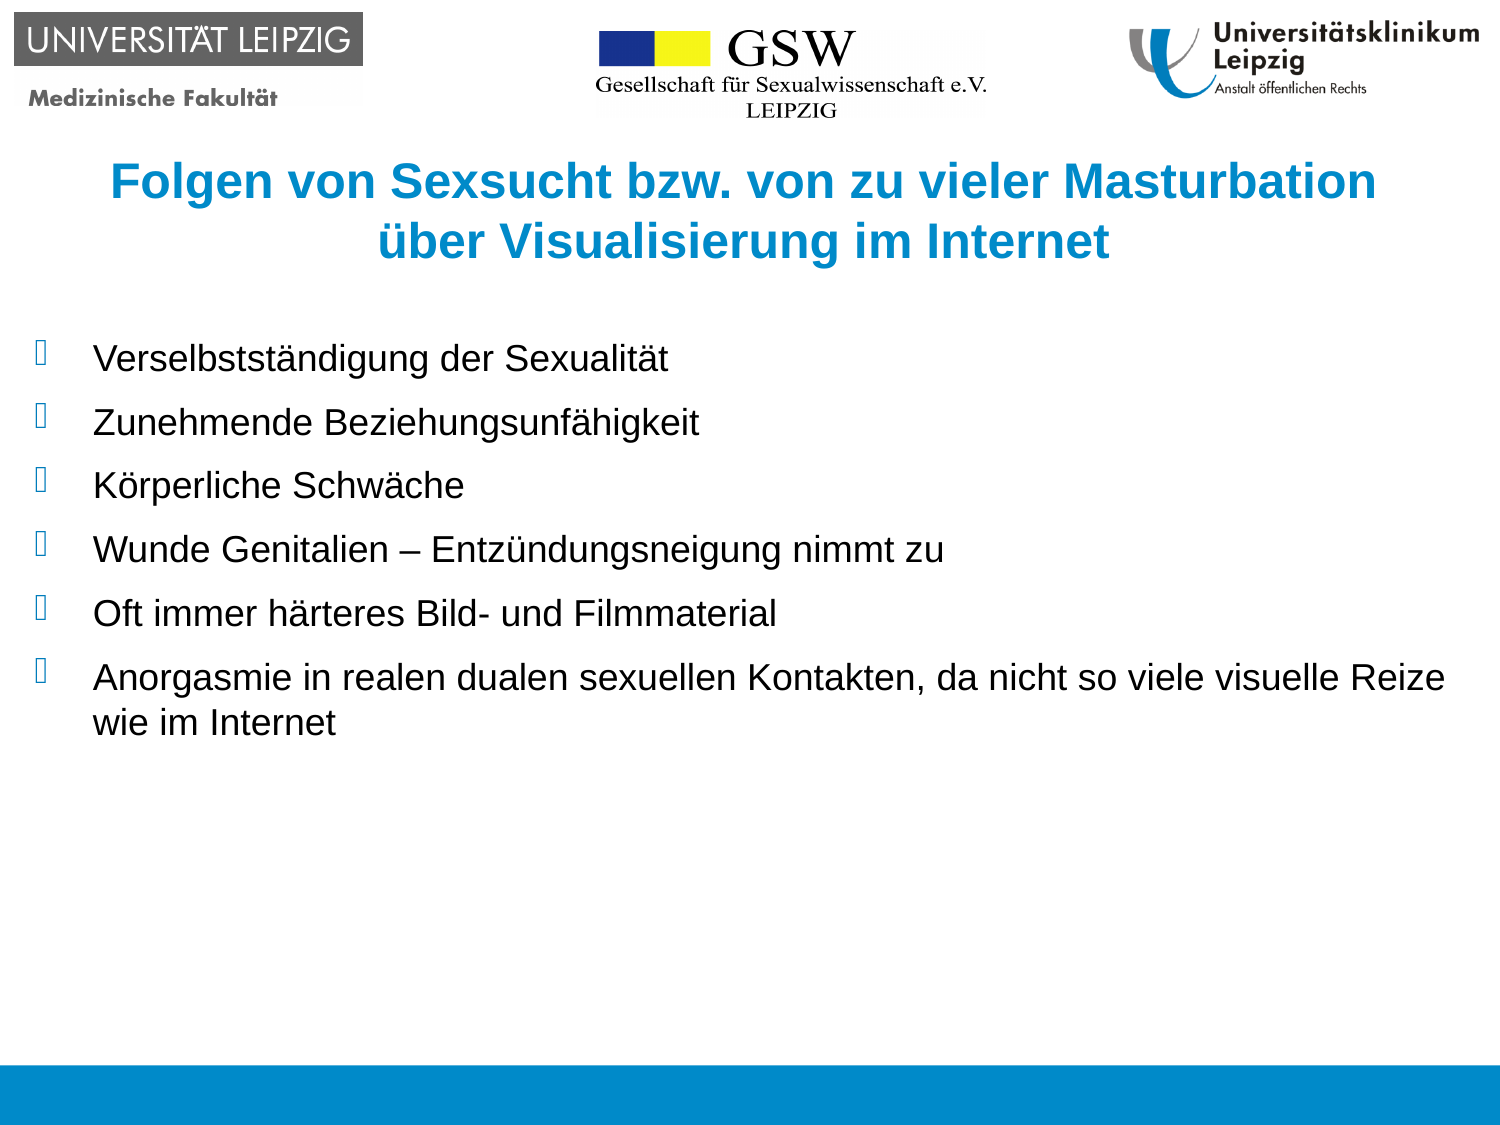

© Universitätsmedizin Leipzig
# Folgen von Sexsucht bzw. von zu vieler Masturbation über Visualisierung im Internet
Verselbstständigung der Sexualität
Zunehmende Beziehungsunfähigkeit
Körperliche Schwäche
Wunde Genitalien – Entzündungsneigung nimmt zu
Oft immer härteres Bild- und Filmmaterial
Anorgasmie in realen dualen sexuellen Kontakten, da nicht so viele visuelle Reize wie im Internet